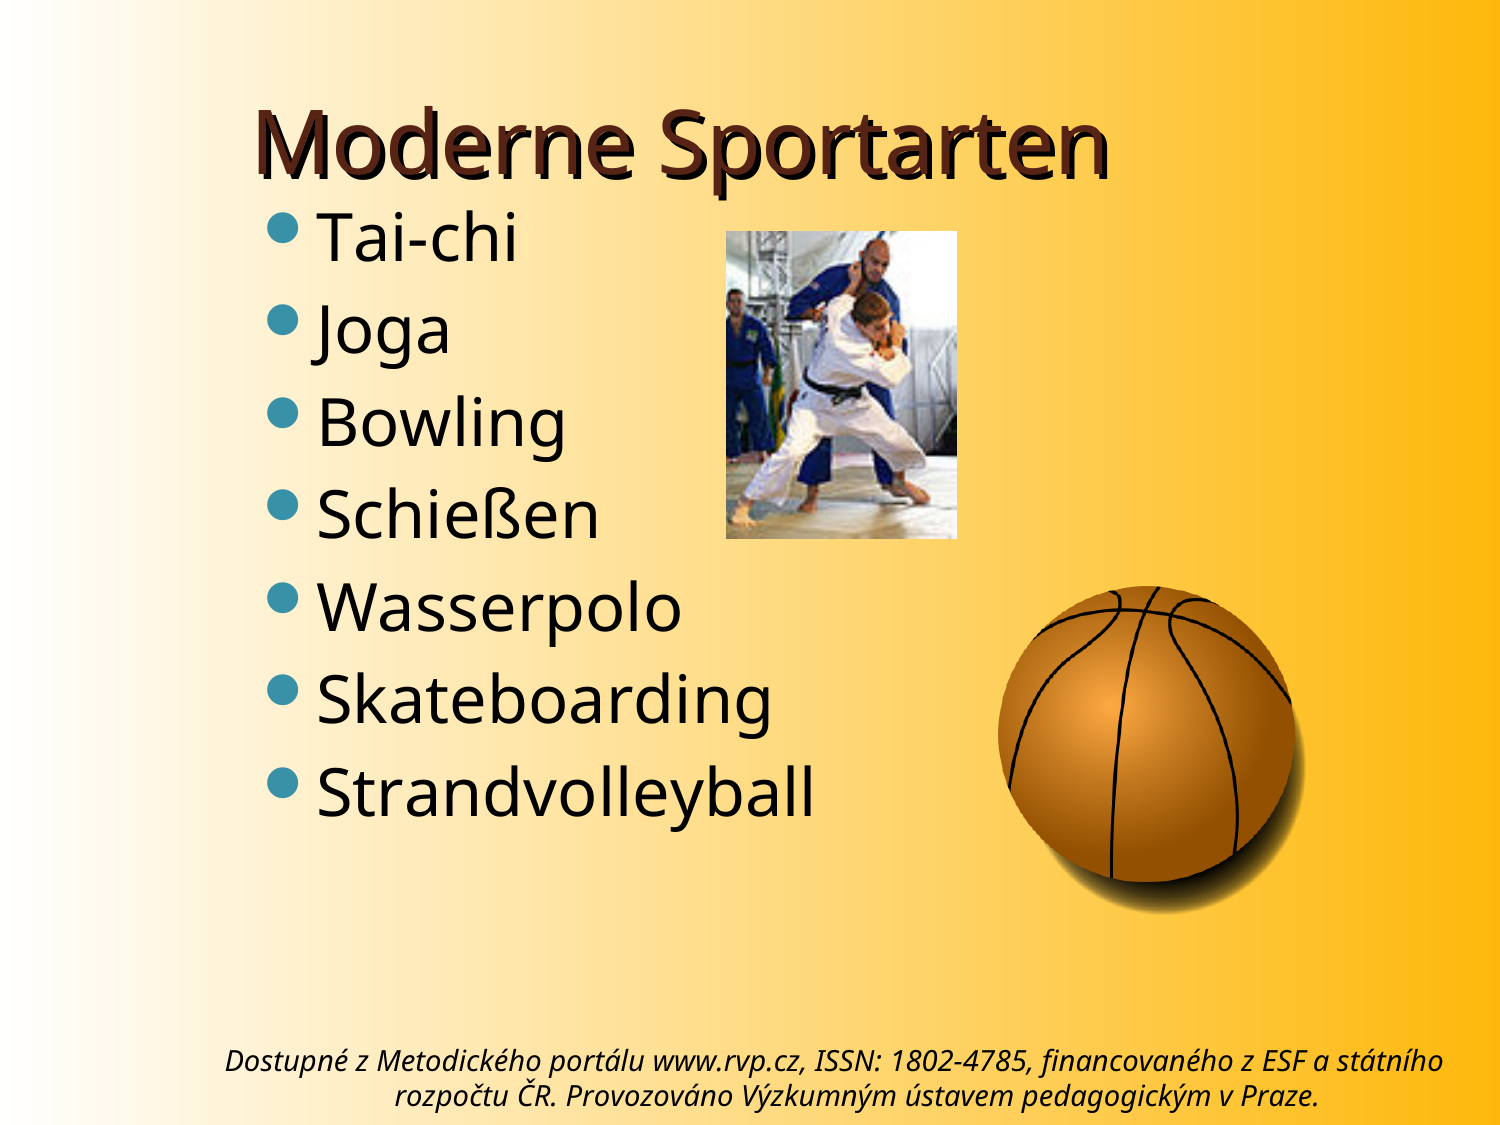

# Moderne Sportarten
Tai-chi
Joga
Bowling
Schießen
Wasserpolo
Skateboarding
Strandvolleyball
Dostupné z Metodického portálu www.rvp.cz, ISSN: 1802-4785, financovaného z ESF a státního rozpočtu ČR. Provozováno Výzkumným ústavem pedagogickým v Praze.